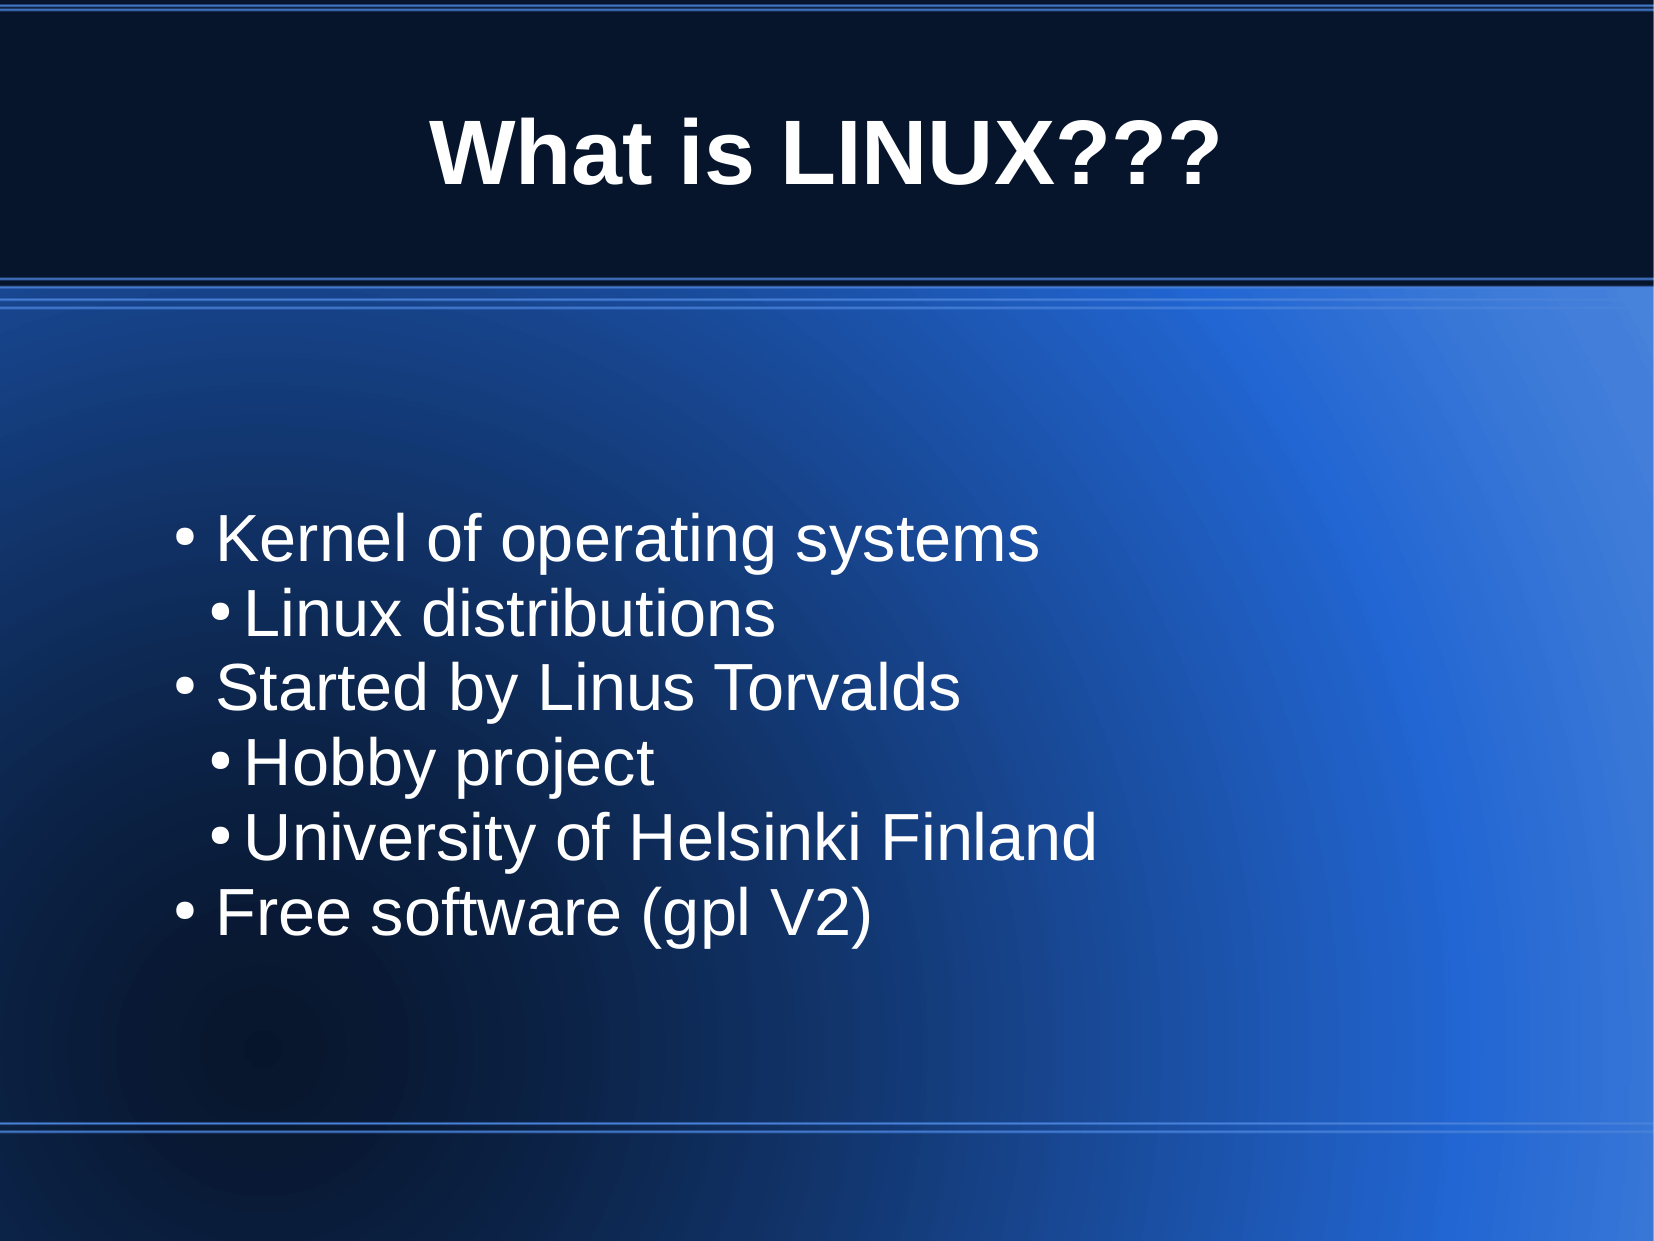

# What is LINUX???
 Kernel of operating systems
Linux distributions
 Started by Linus Torvalds
Hobby project
University of Helsinki Finland
 Free software (gpl V2)